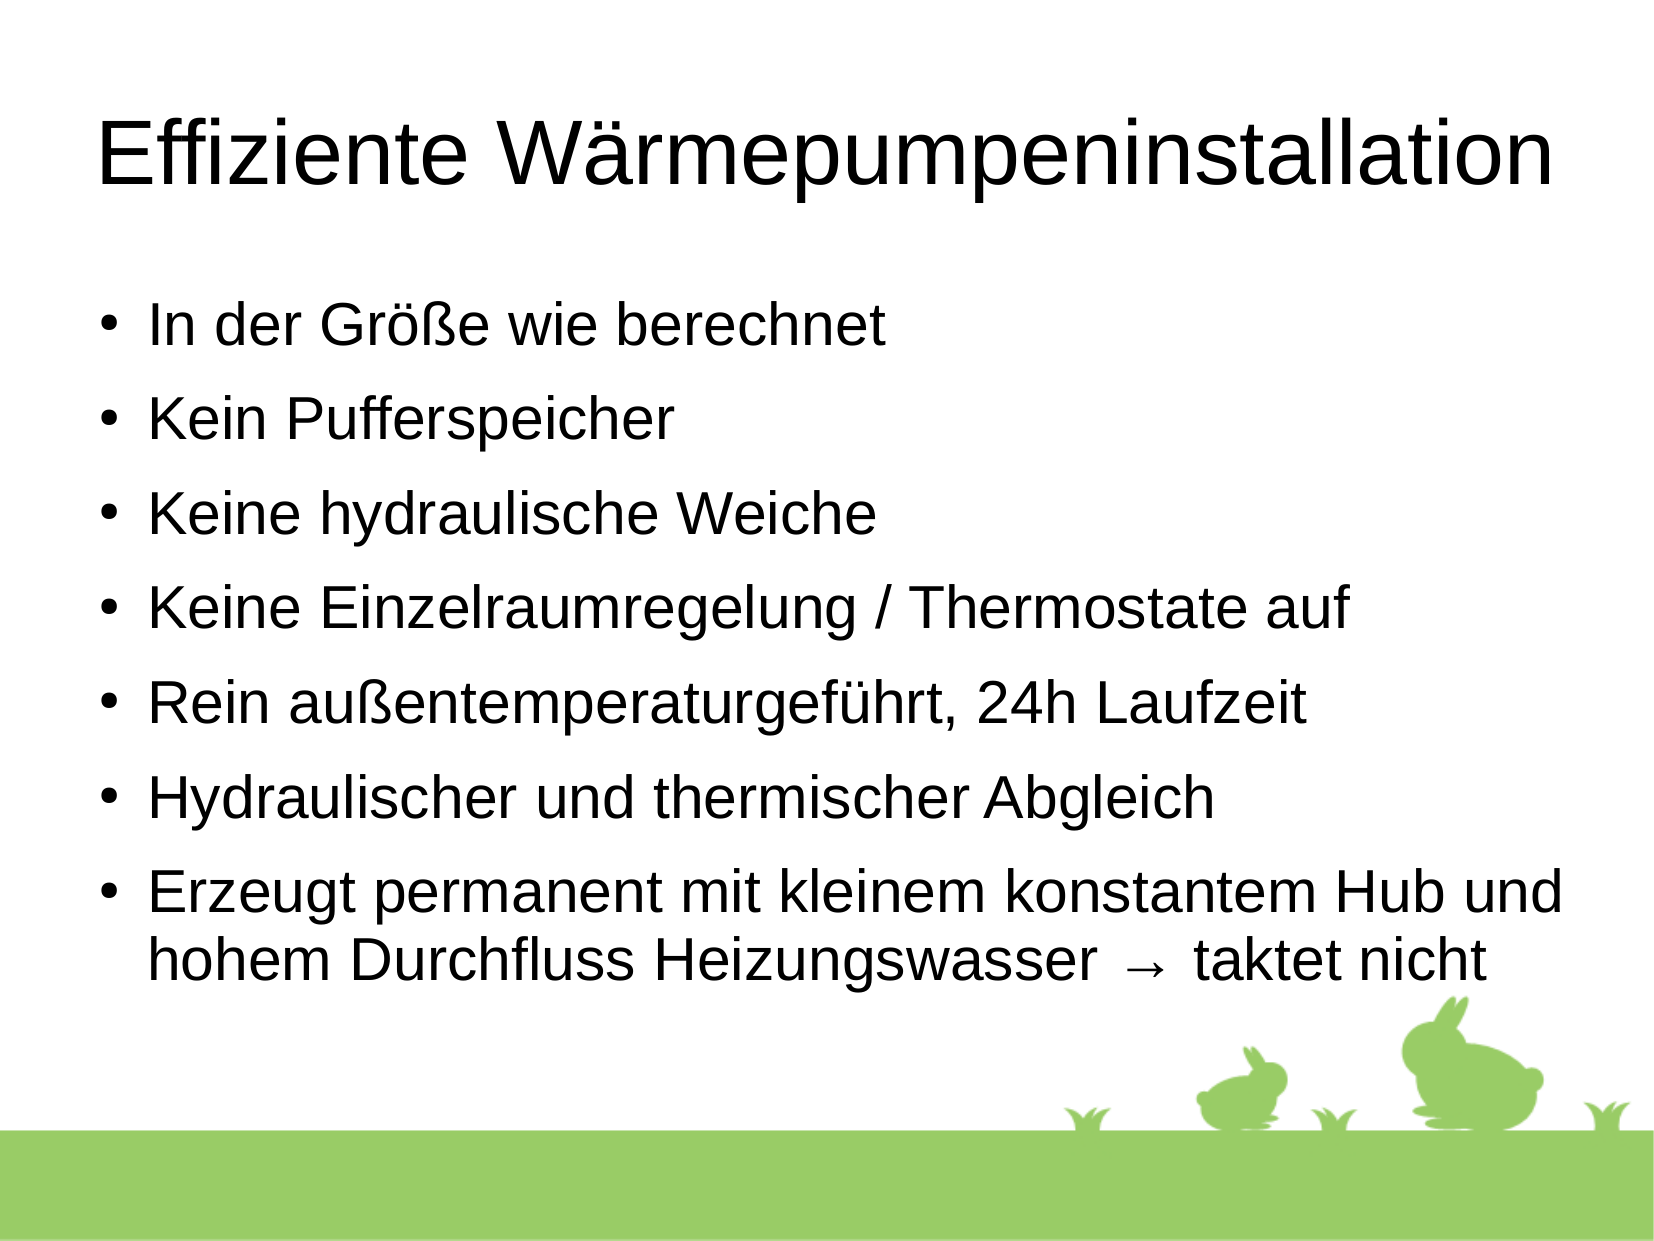

# Effiziente Wärmepumpeninstallation
In der Größe wie berechnet
Kein Pufferspeicher
Keine hydraulische Weiche
Keine Einzelraumregelung / Thermostate auf
Rein außentemperaturgeführt, 24h Laufzeit
Hydraulischer und thermischer Abgleich
Erzeugt permanent mit kleinem konstantem Hub und hohem Durchfluss Heizungswasser → taktet nicht